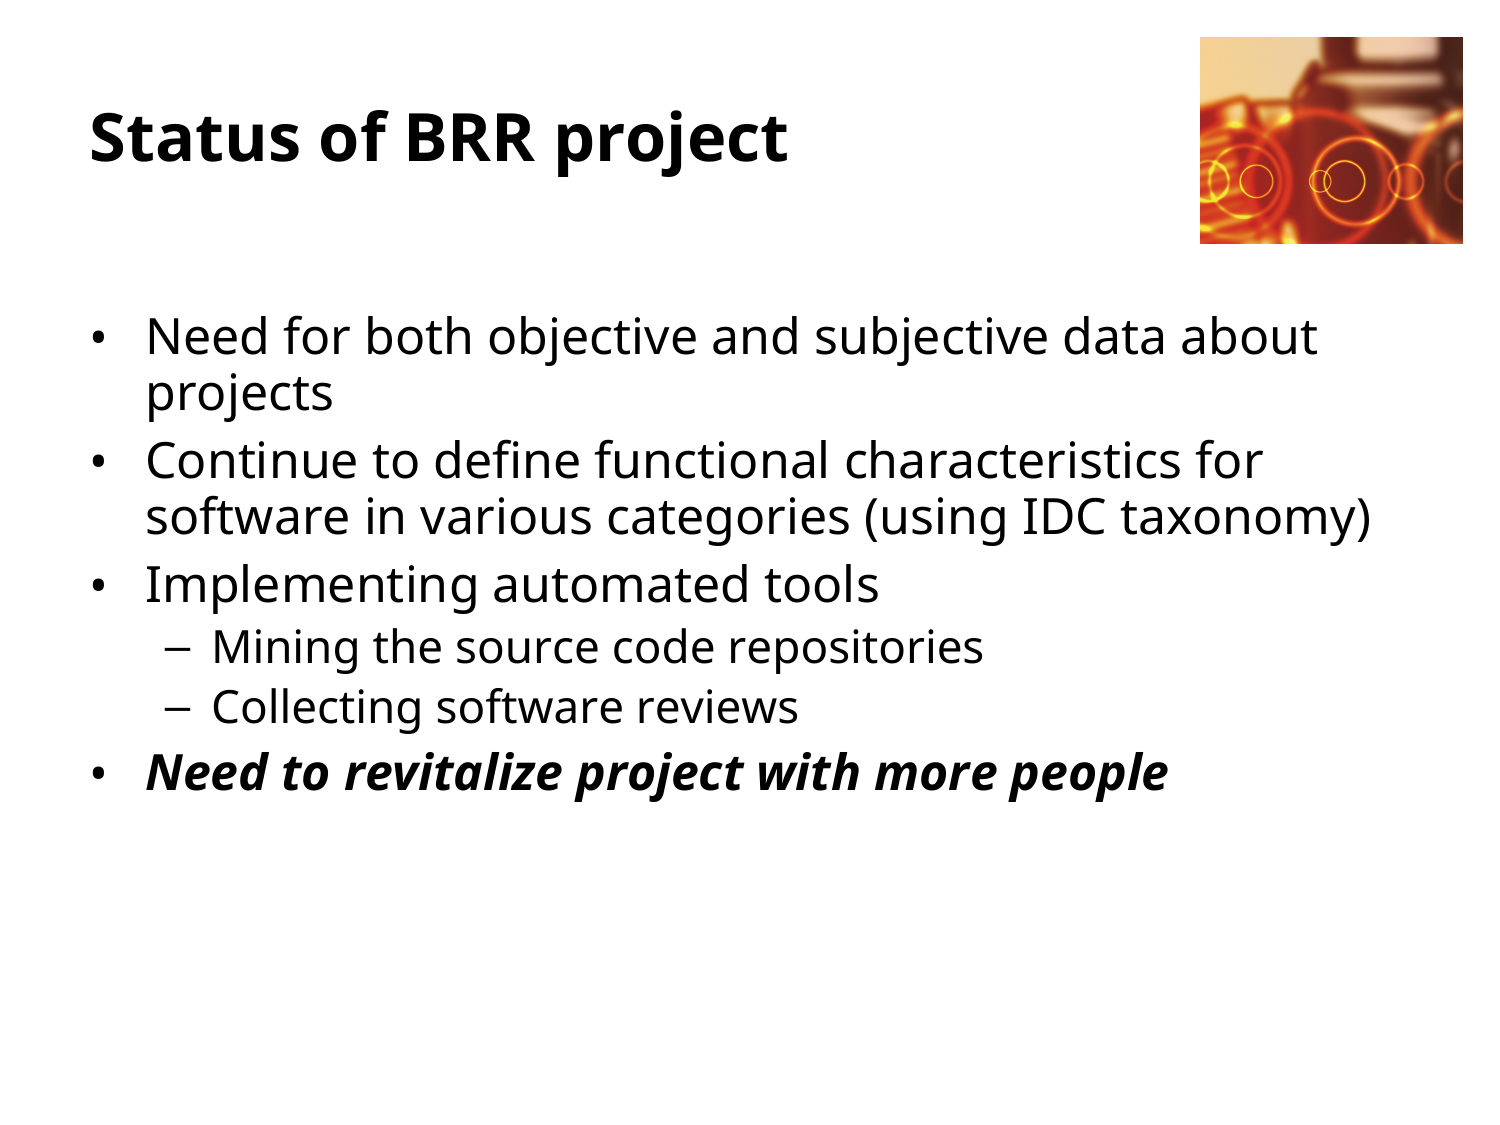

# Status of BRR project
Need for both objective and subjective data about projects
Continue to define functional characteristics for software in various categories (using IDC taxonomy)
Implementing automated tools
Mining the source code repositories
Collecting software reviews
Need to revitalize project with more people